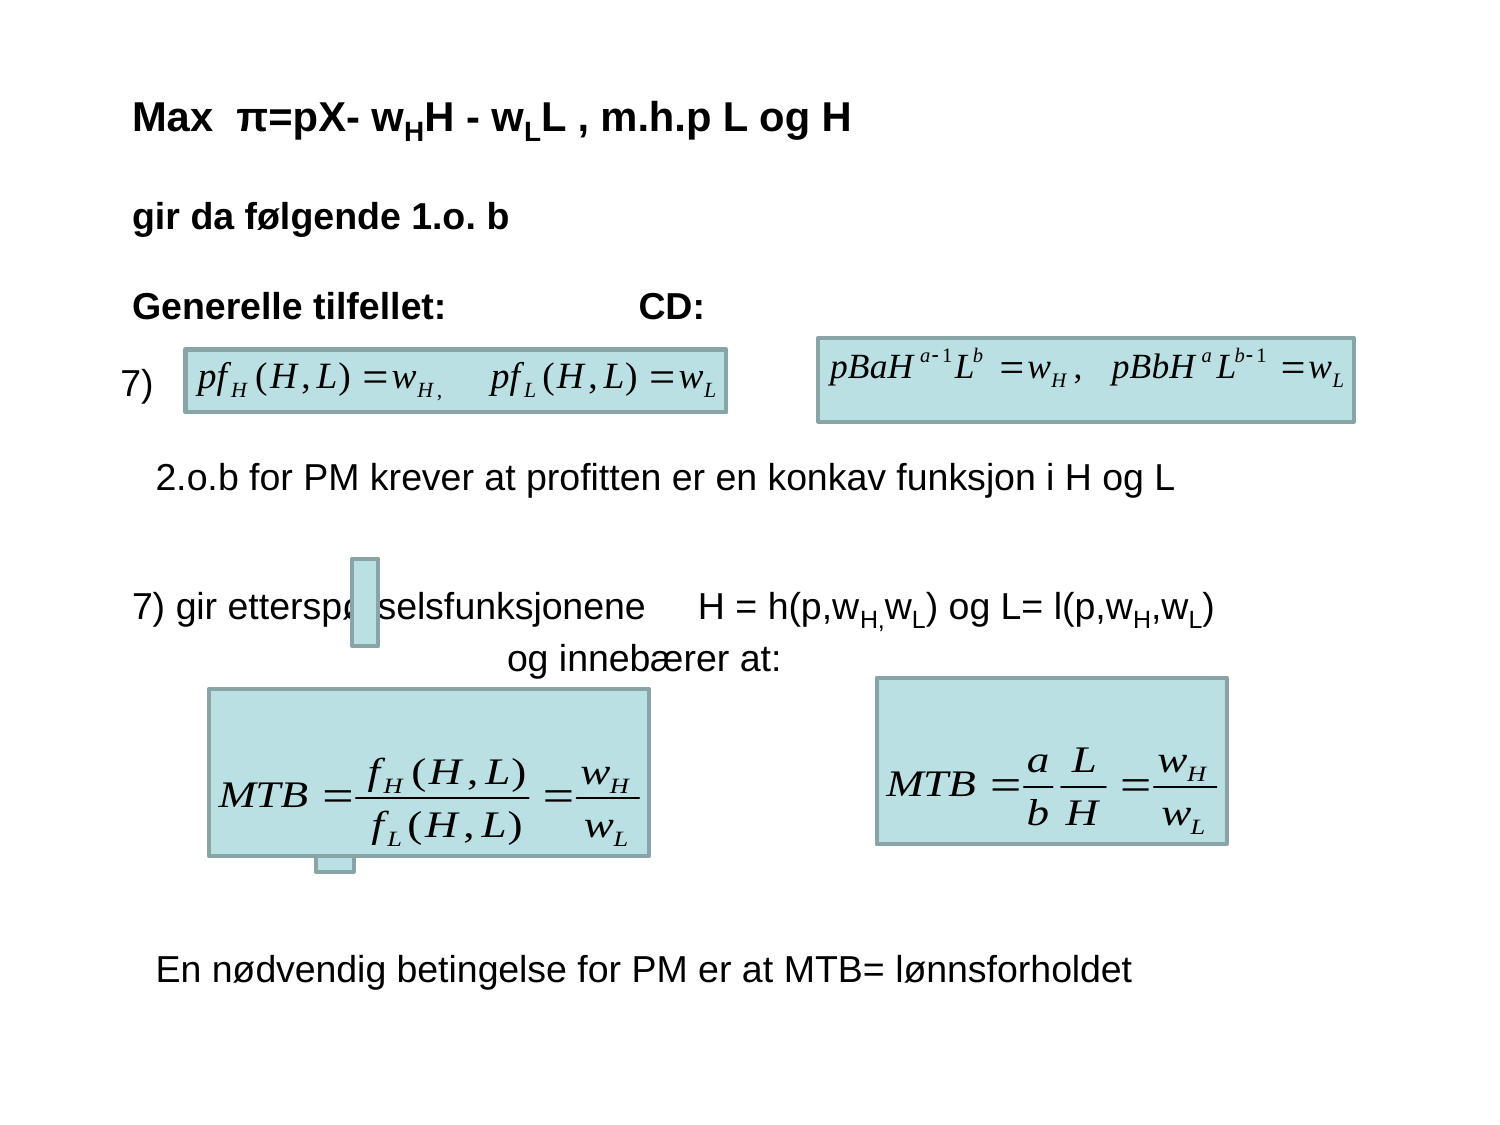

Max π=pX- wHH - wLL , m.h.p L og H
gir da følgende 1.o. b
Generelle tilfellet:			CD:
7)
2.o.b for PM krever at profitten er en konkav funksjon i H og L
7) gir etterspørselsfunksjonene H = h(p,wH,wL) og L= l(p,wH,wL) 	og innebærer at:
En nødvendig betingelse for PM er at MTB= lønnsforholdet